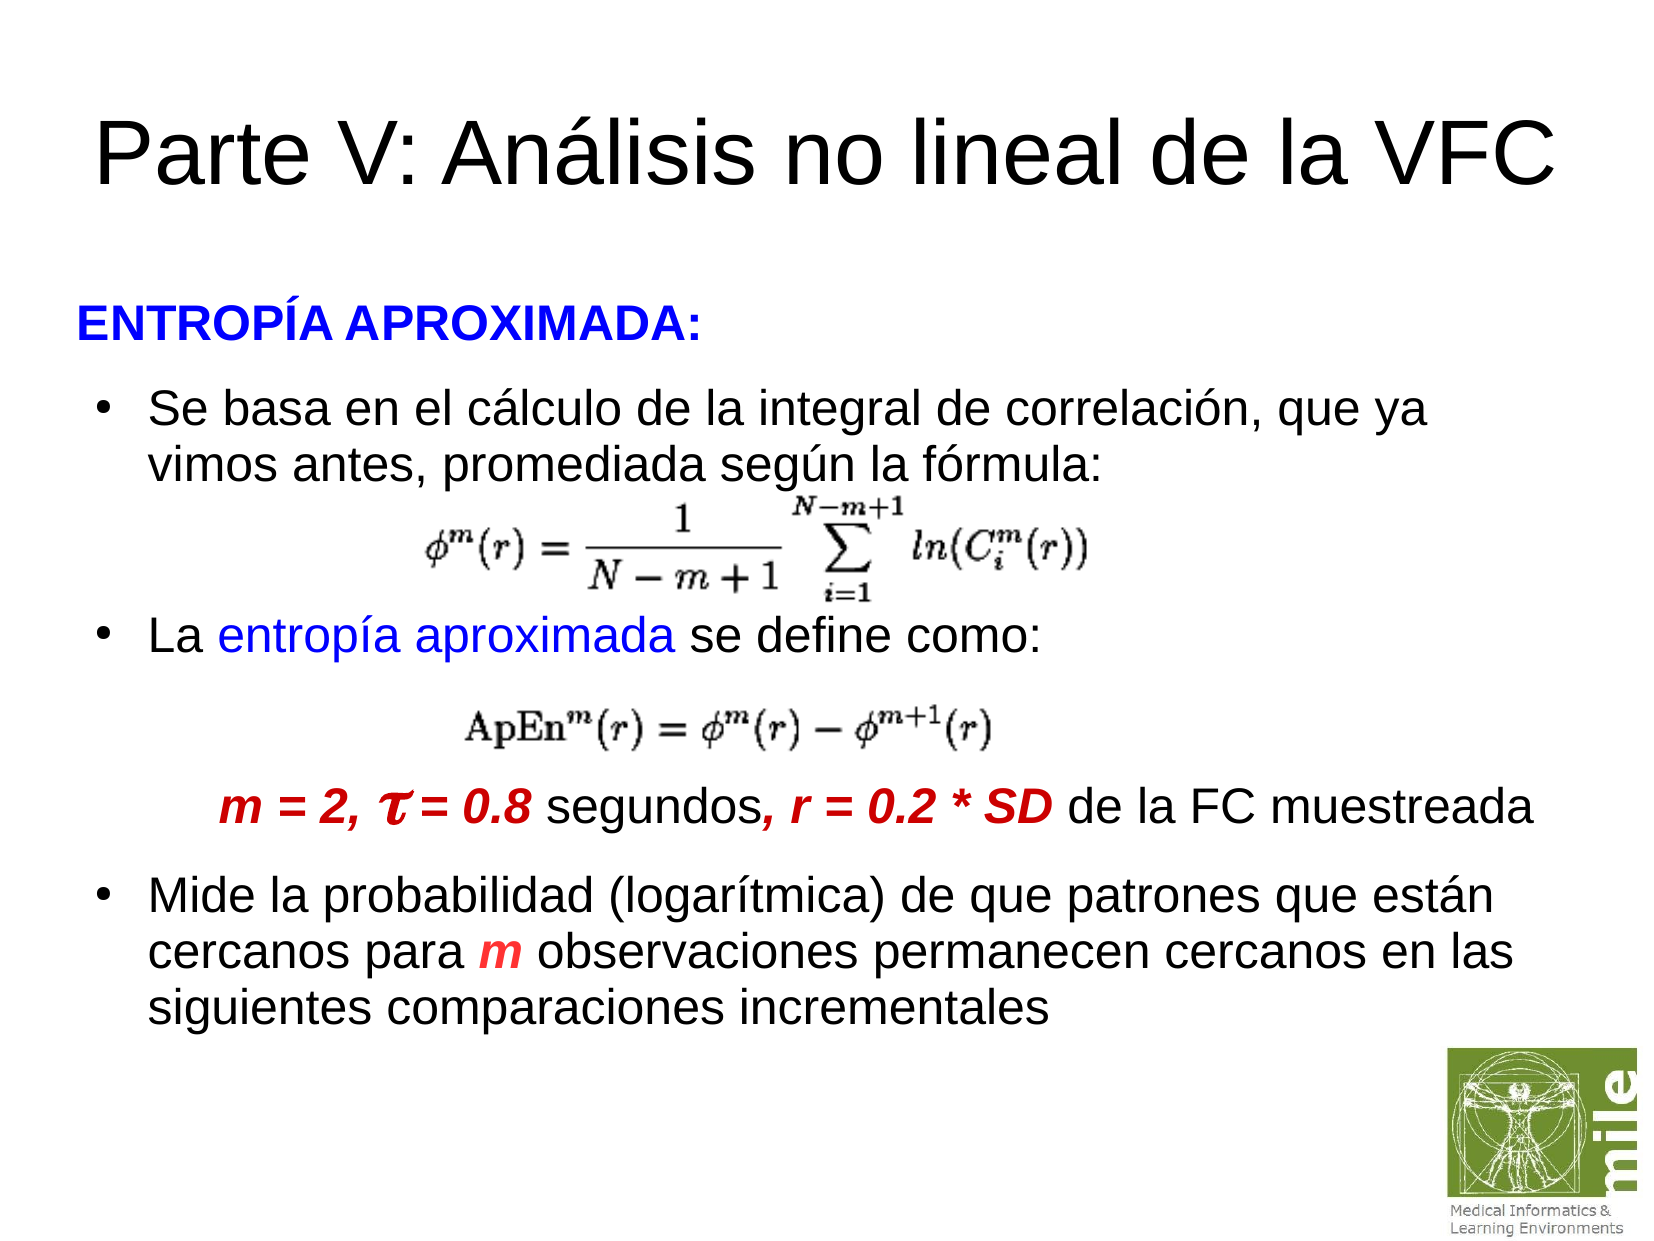

# Parte V: Análisis no lineal de la VFC
ENTROPÍA APROXIMADA:
Se basa en el cálculo de la integral de correlación, que ya vimos antes, promediada según la fórmula:
La entropía aproximada se define como:
m = 2,  = 0.8 segundos, r = 0.2 * SD de la FC muestreada
Mide la probabilidad (logarítmica) de que patrones que están cercanos para m observaciones permanecen cercanos en las siguientes comparaciones incrementales